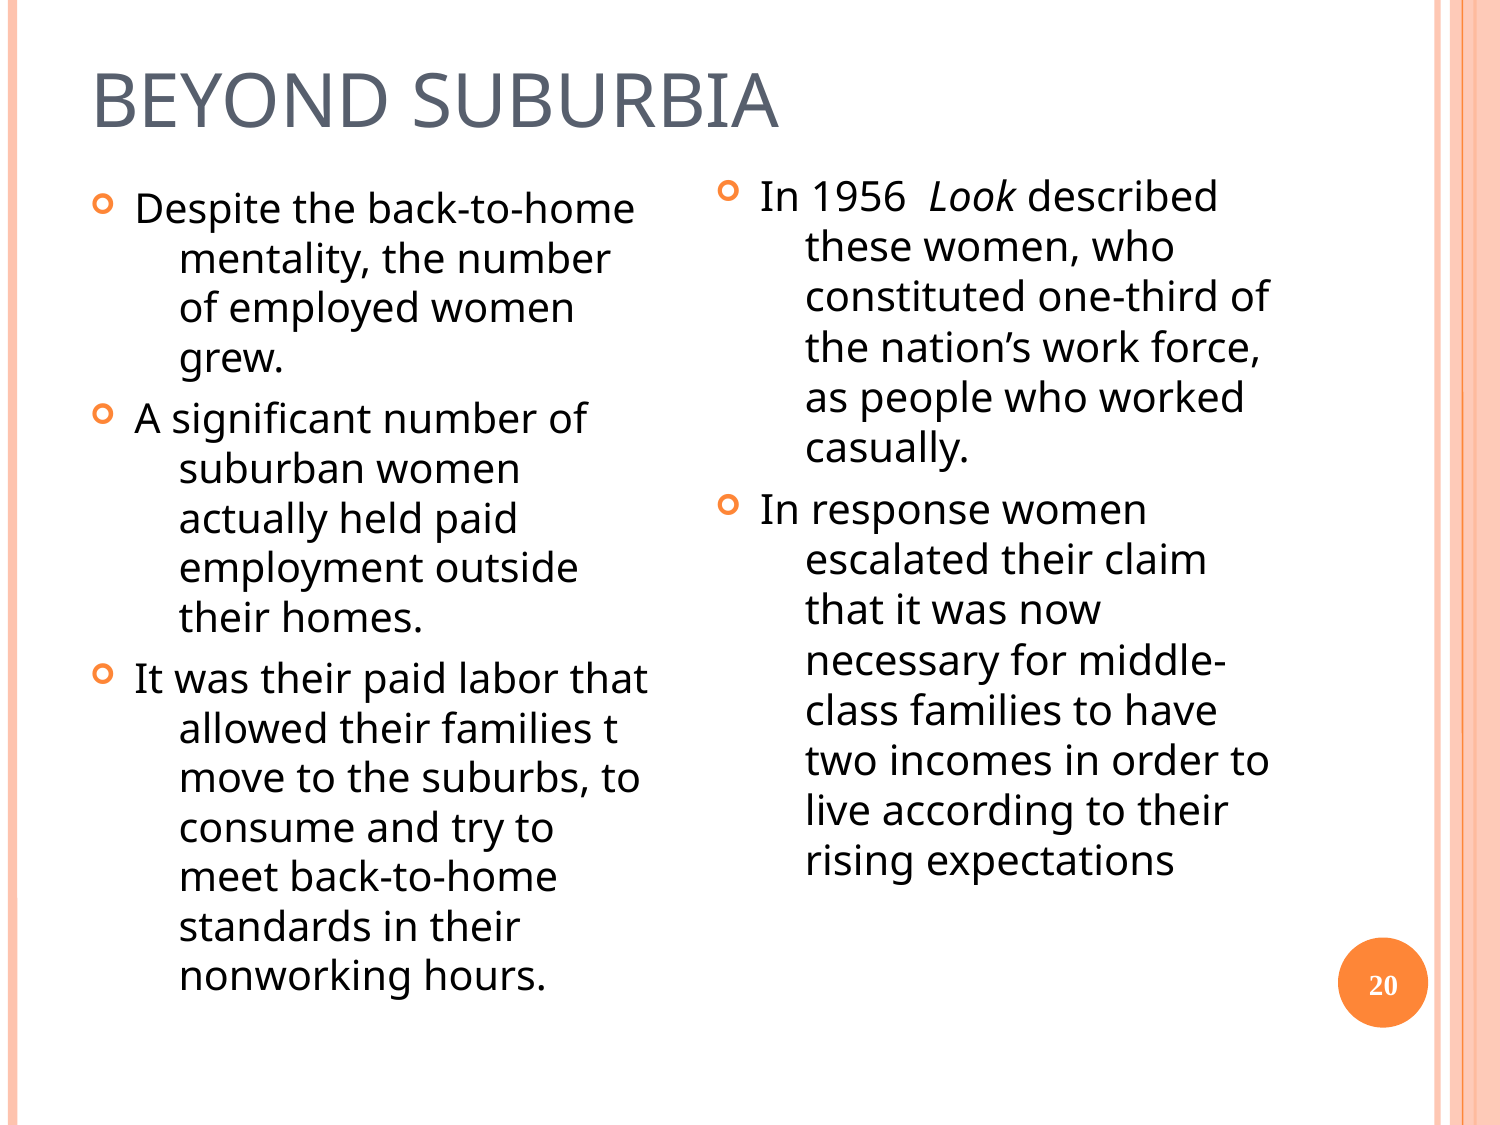

# Beyond Suburbia
In 1956 Look described these women, who constituted one-third of the nation’s work force, as people who worked casually.
In response women escalated their claim that it was now necessary for middle-class families to have two incomes in order to live according to their rising expectations
Despite the back-to-home mentality, the number of employed women grew.
A significant number of suburban women actually held paid employment outside their homes.
It was their paid labor that allowed their families t move to the suburbs, to consume and try to meet back-to-home standards in their nonworking hours.